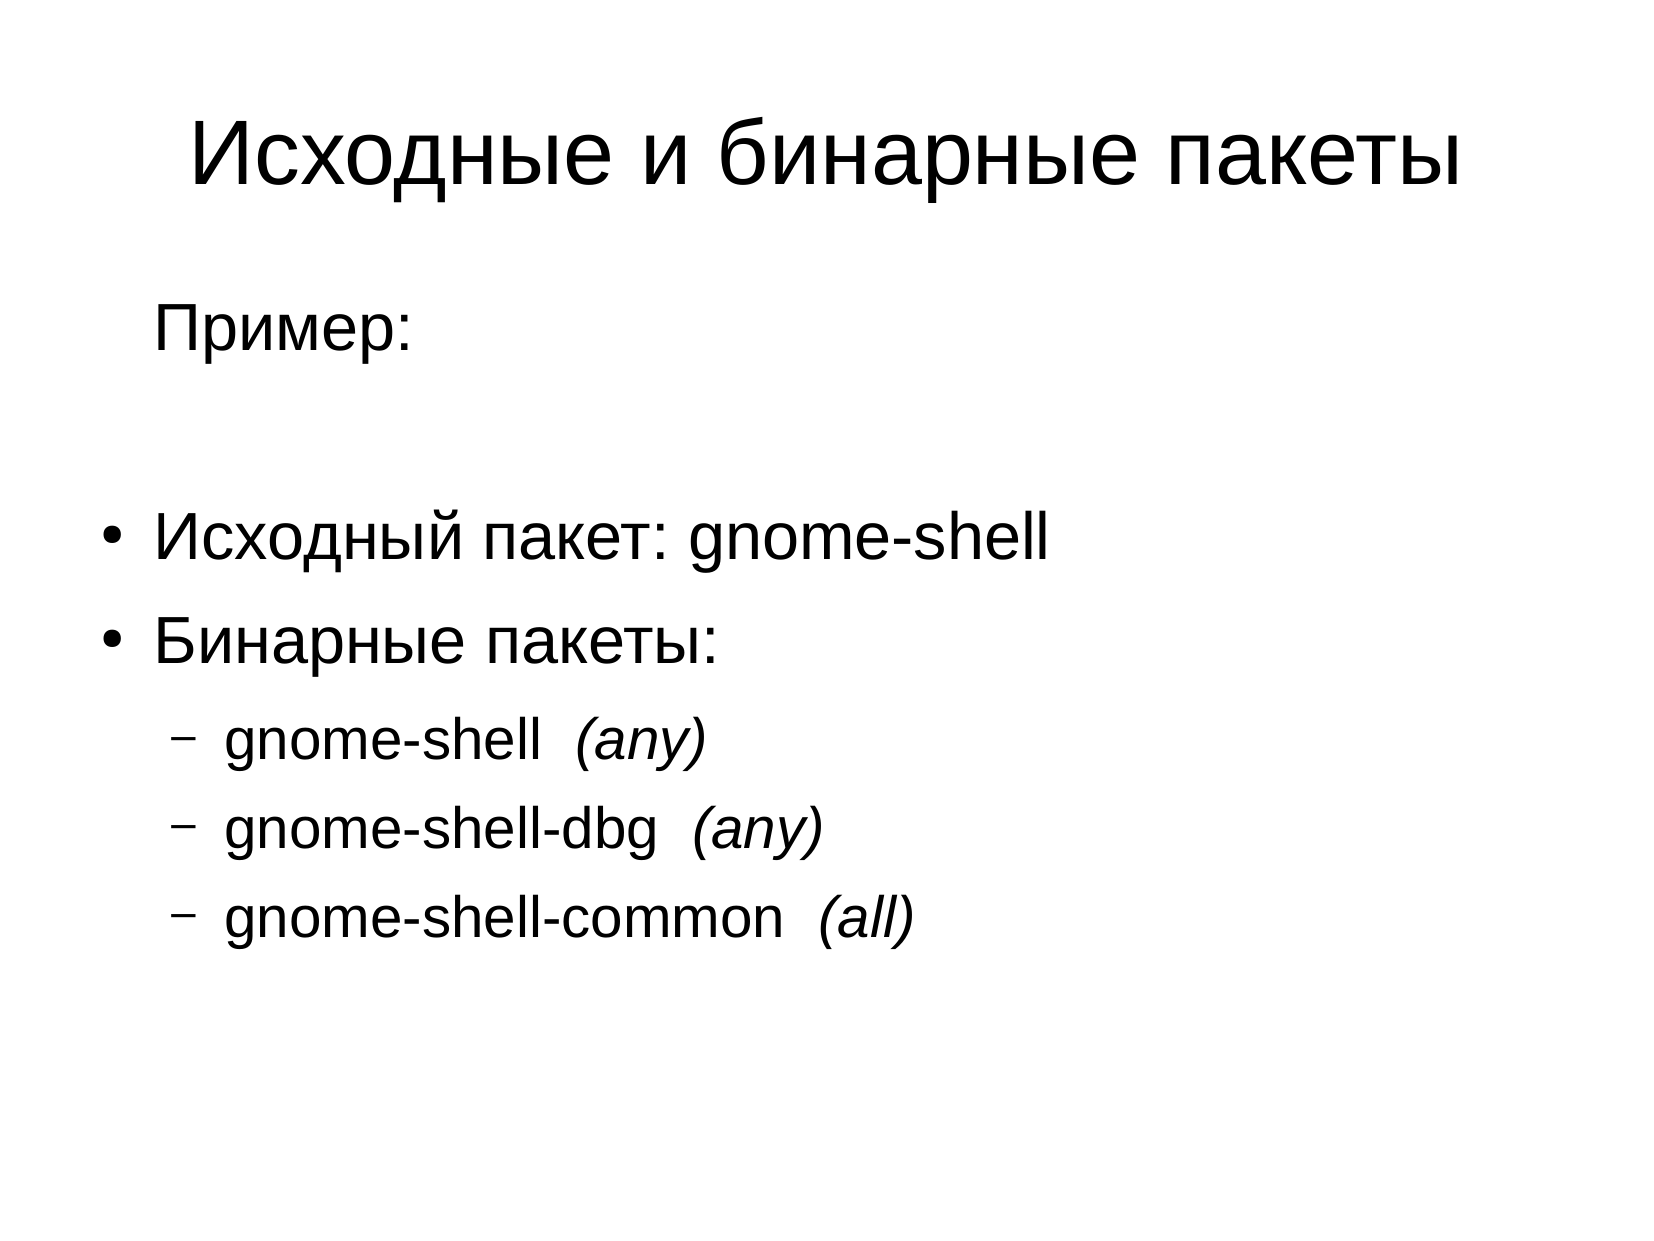

# Исходные и бинарные пакеты
Пример:
Исходный пакет: gnome-shell
Бинарные пакеты:
gnome-shell (any)
gnome-shell-dbg (any)
gnome-shell-common (all)